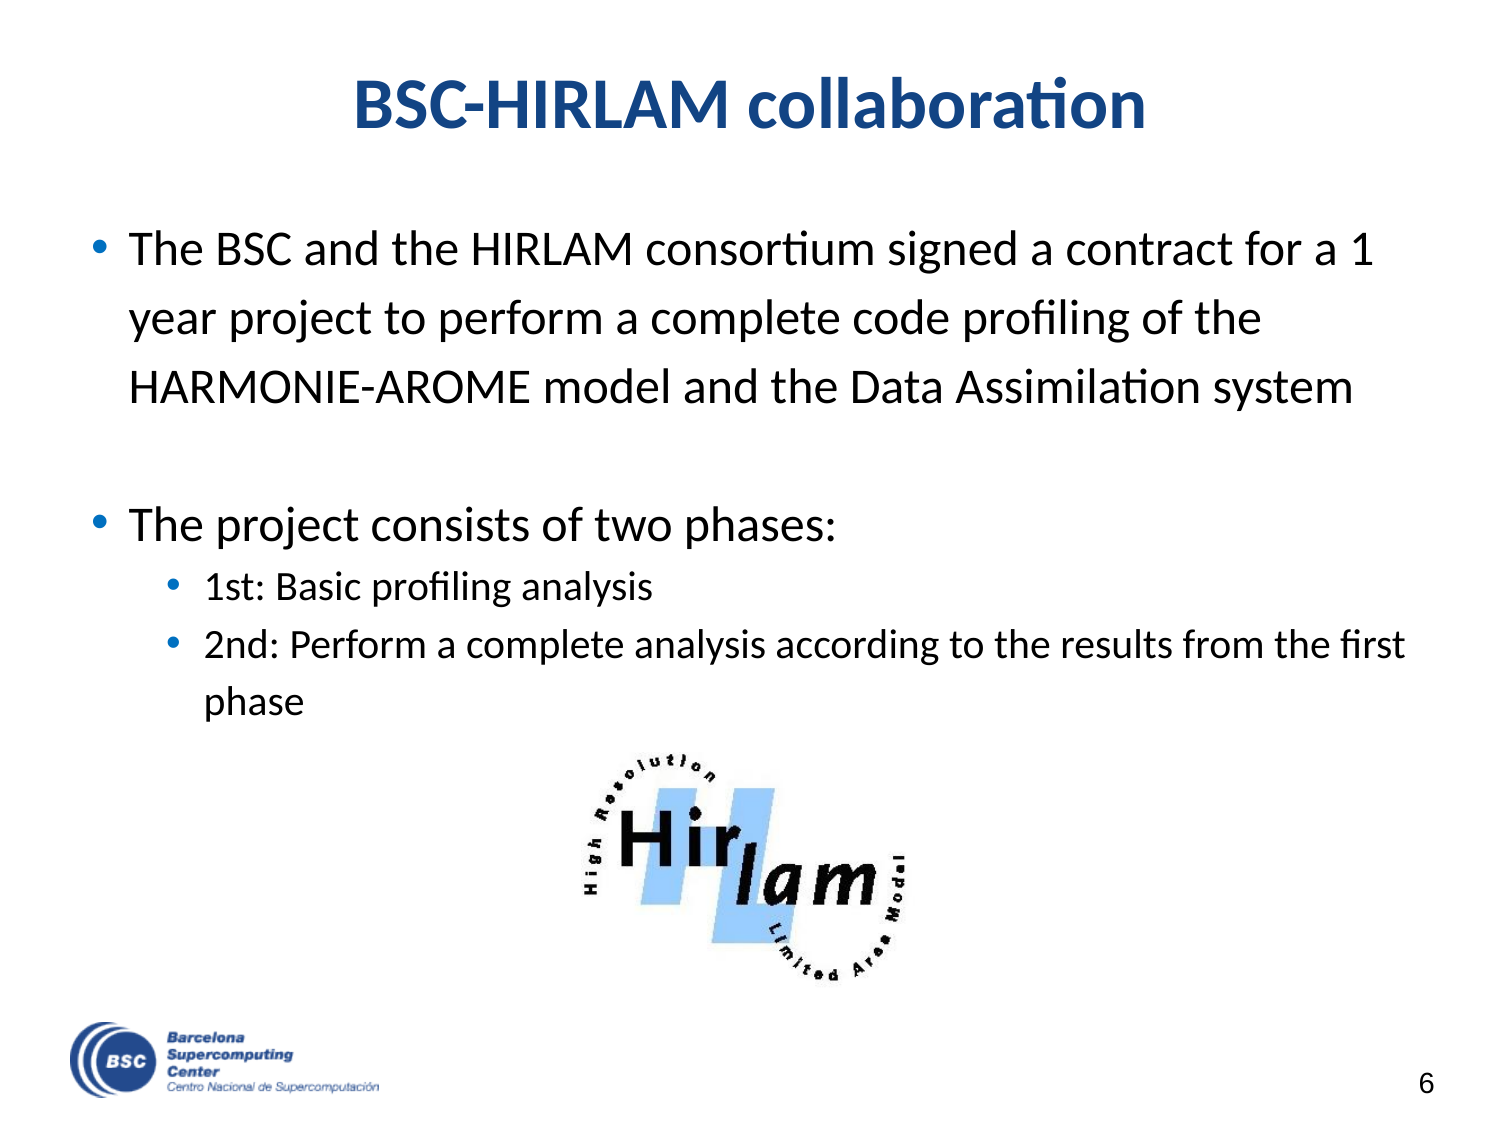

# BSC-HIRLAM collaboration
The BSC and the HIRLAM consortium signed a contract for a 1 year project to perform a complete code profiling of the HARMONIE-AROME model and the Data Assimilation system
The project consists of two phases:
1st: Basic profiling analysis
2nd: Perform a complete analysis according to the results from the first phase